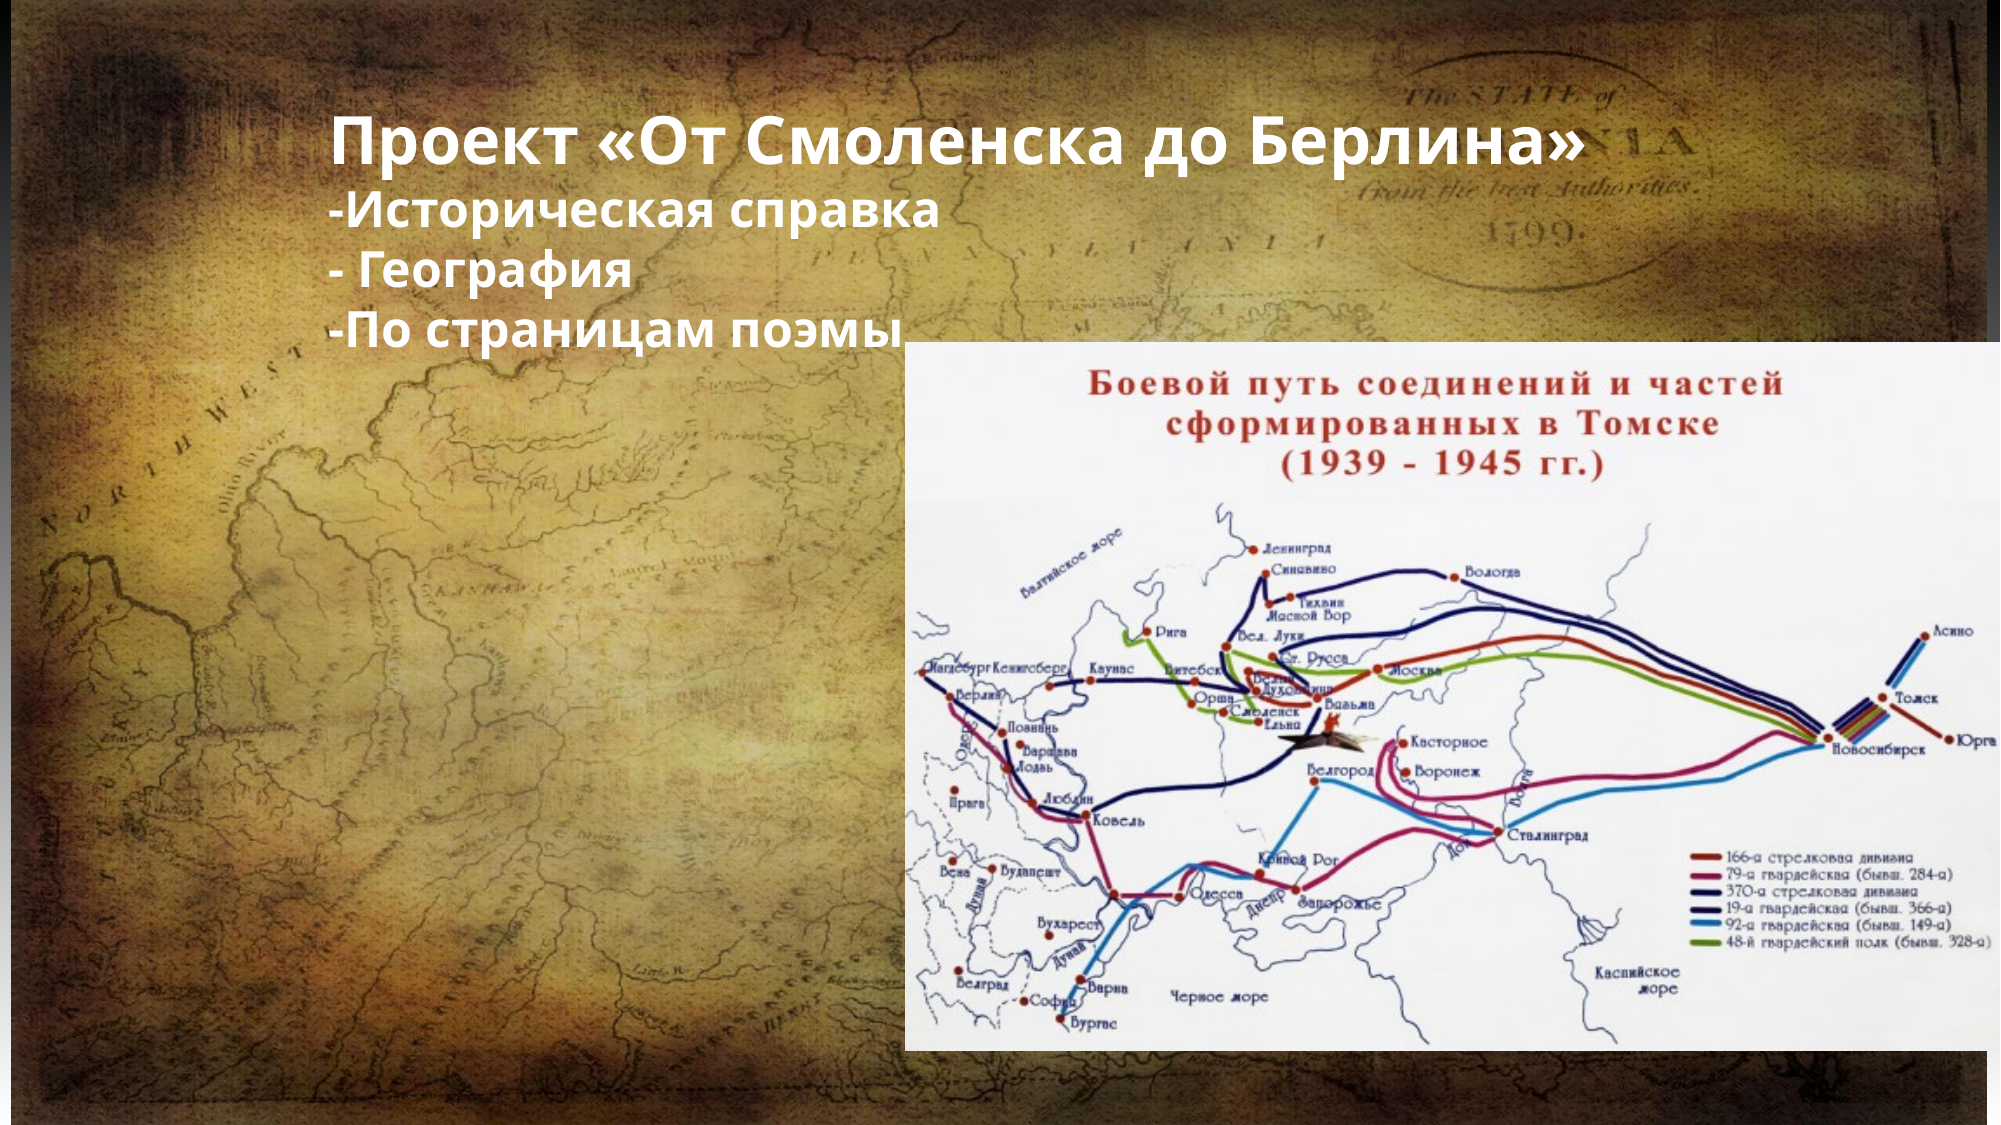

Проект «От Смоленска до Берлина»
-Историческая справка
- География
-По страницам поэмы
#